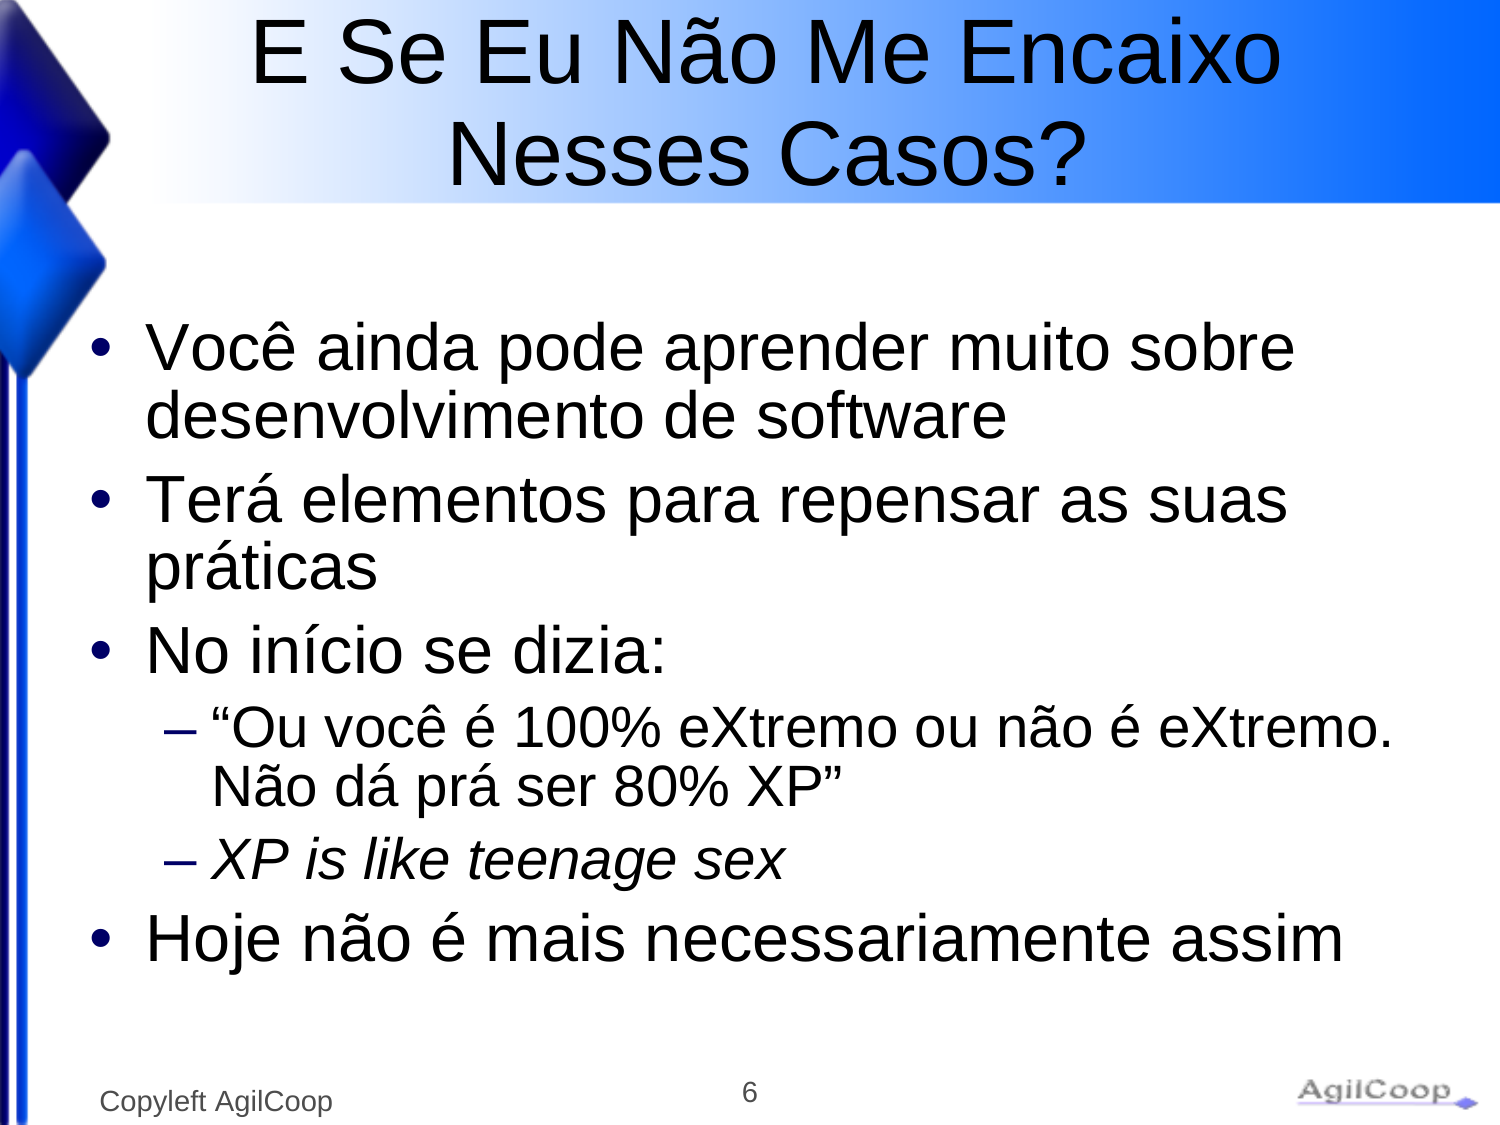

# E Se Eu Não Me Encaixo Nesses Casos?
Você ainda pode aprender muito sobre desenvolvimento de software
Terá elementos para repensar as suas práticas
No início se dizia:
“Ou você é 100% eXtremo ou não é eXtremo. Não dá prá ser 80% XP”
XP is like teenage sex
Hoje não é mais necessariamente assim
6